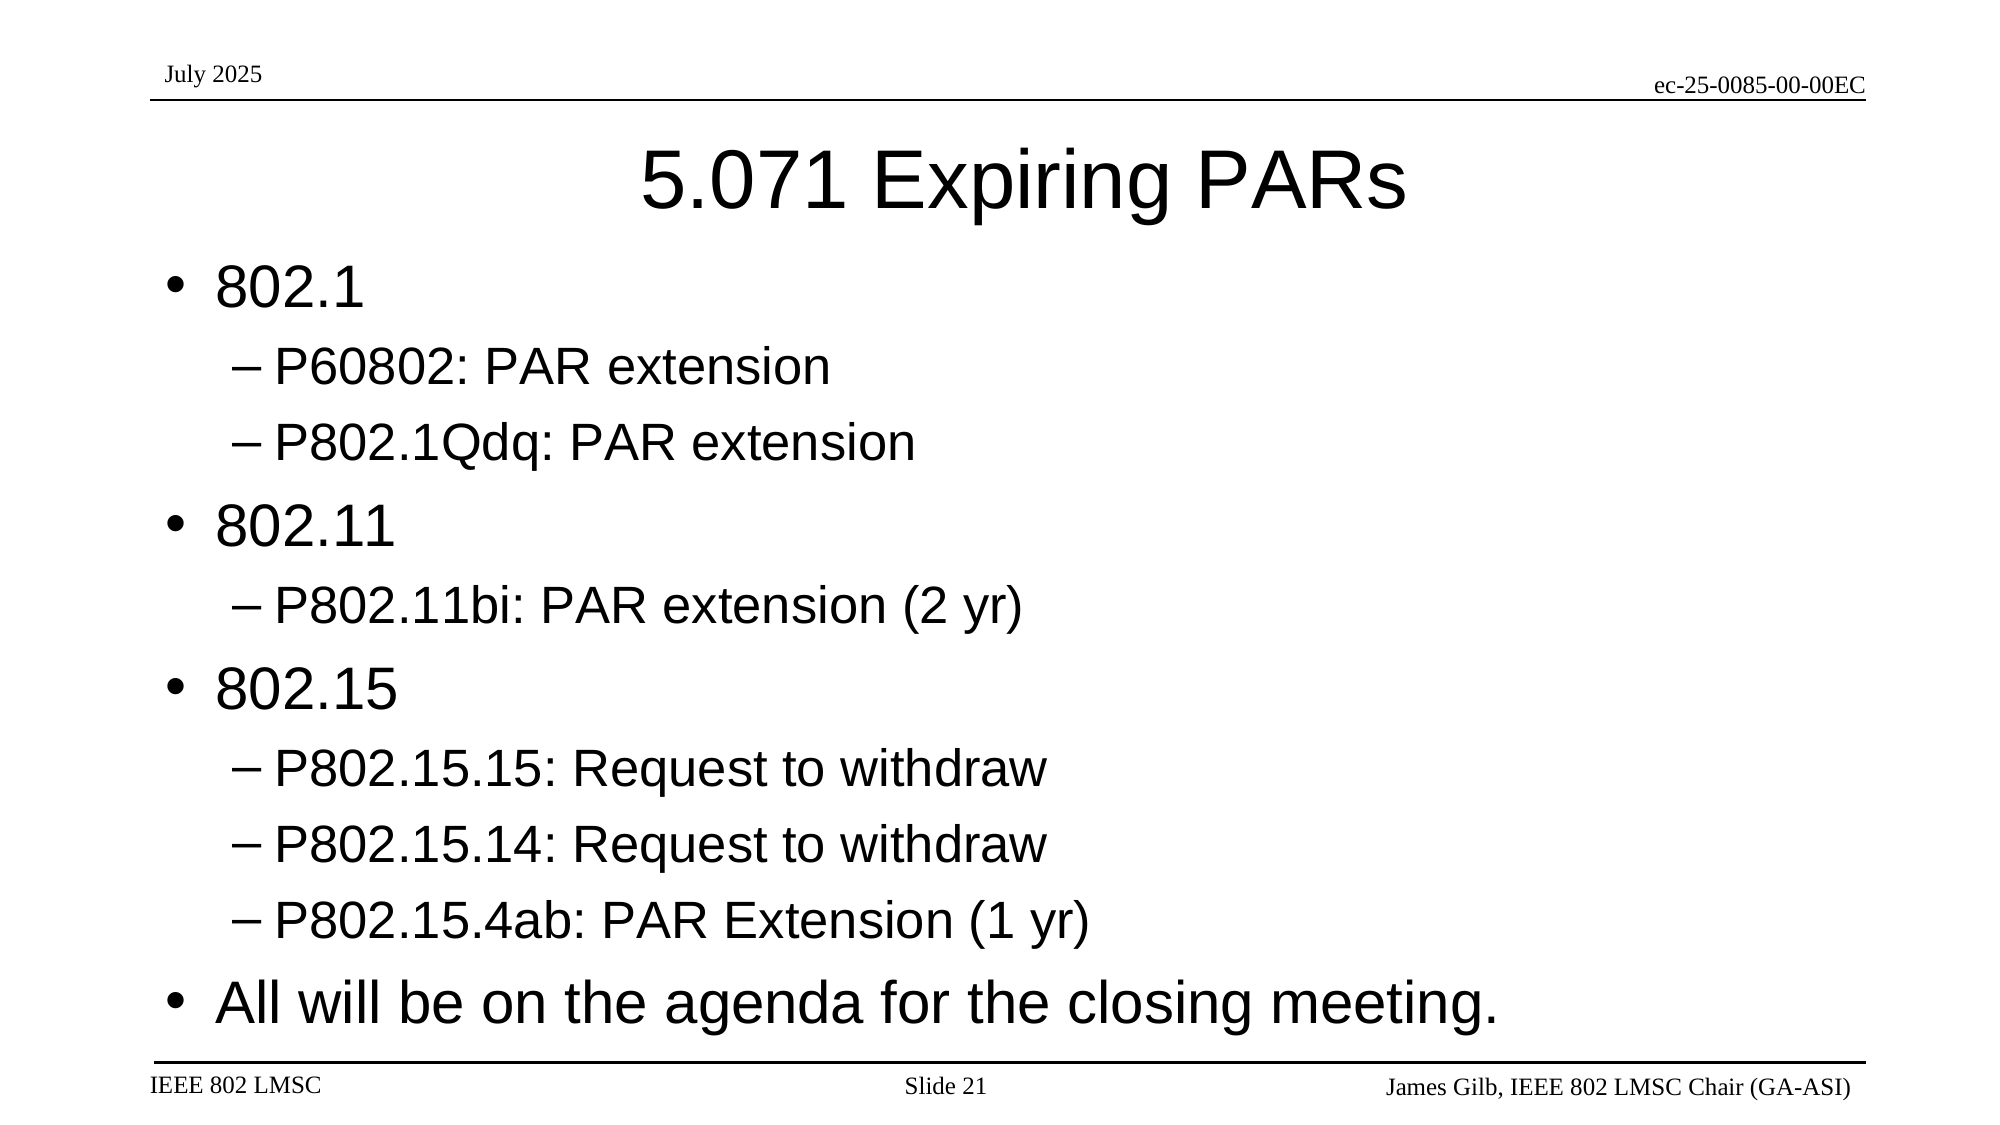

# 5.071 Expiring PARs
802.1
P60802: PAR extension
P802.1Qdq: PAR extension
802.11
P802.11bi: PAR extension (2 yr)
802.15
P802.15.15: Request to withdraw
P802.15.14: Request to withdraw
P802.15.4ab: PAR Extension (1 yr)
All will be on the agenda for the closing meeting.
21